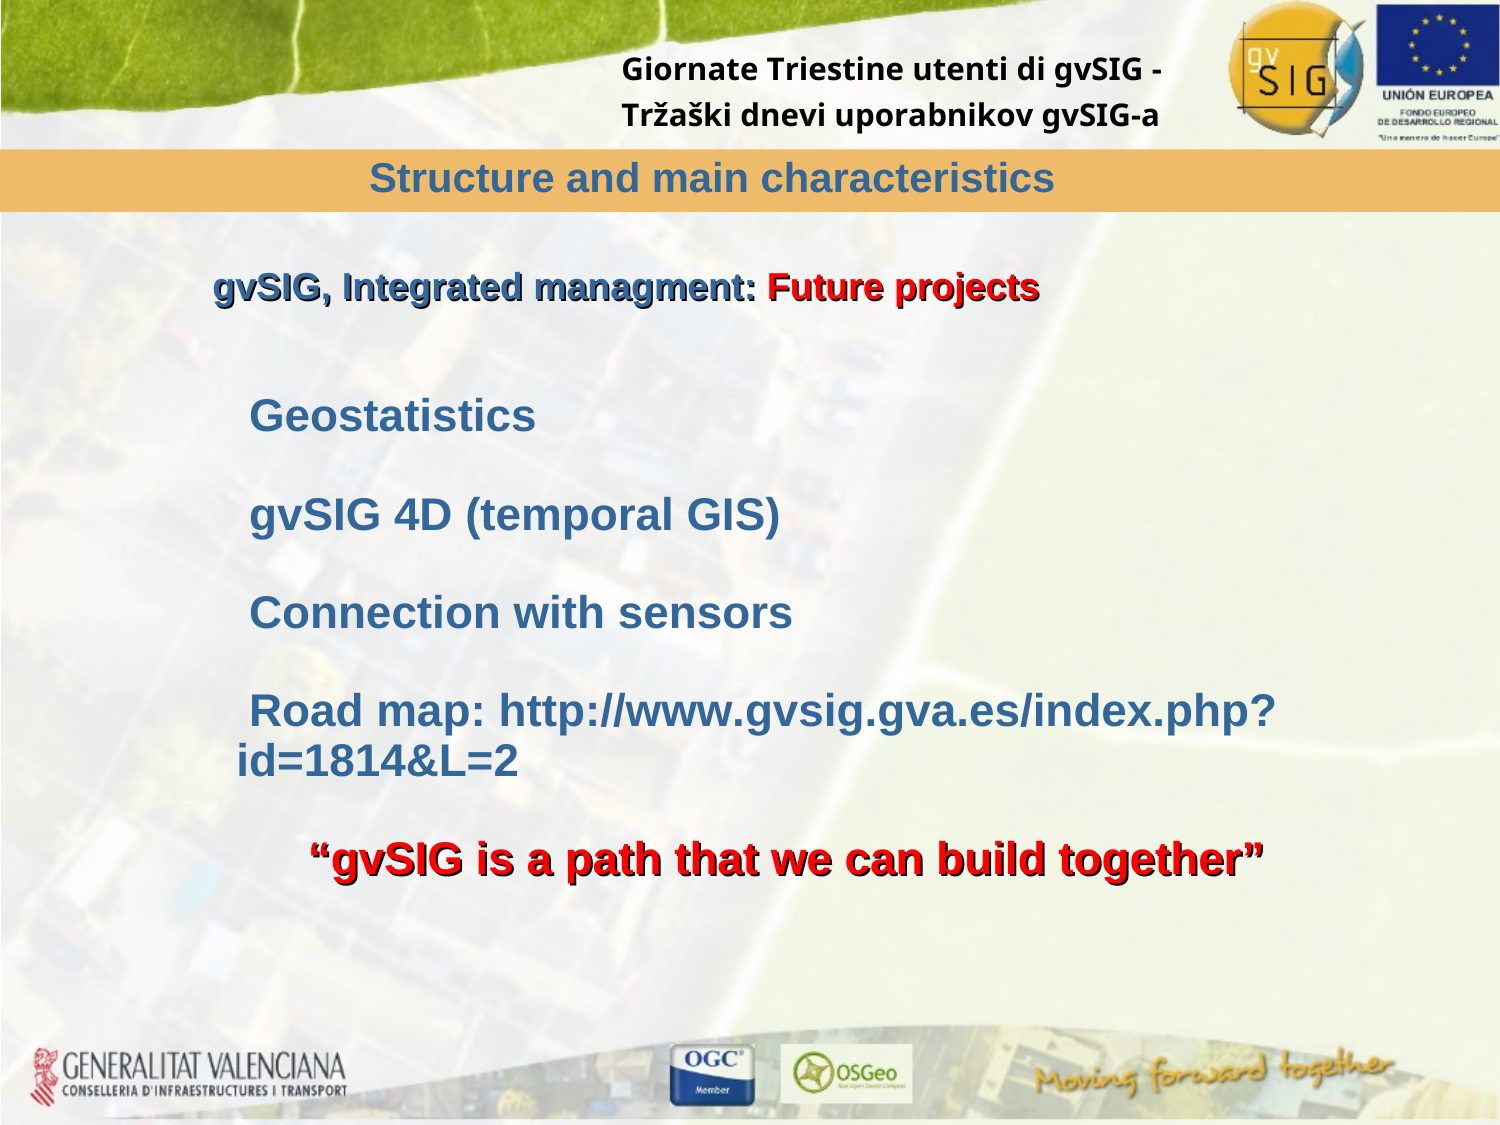

Structure and main characteristics
gvSIG, Integrated managment: Future projects
 Geostatistics
 gvSIG 4D (temporal GIS)
 Connection with sensors
 Road map: http://www.gvsig.gva.es/index.php?id=1814&L=2
“gvSIG is a path that we can build together”